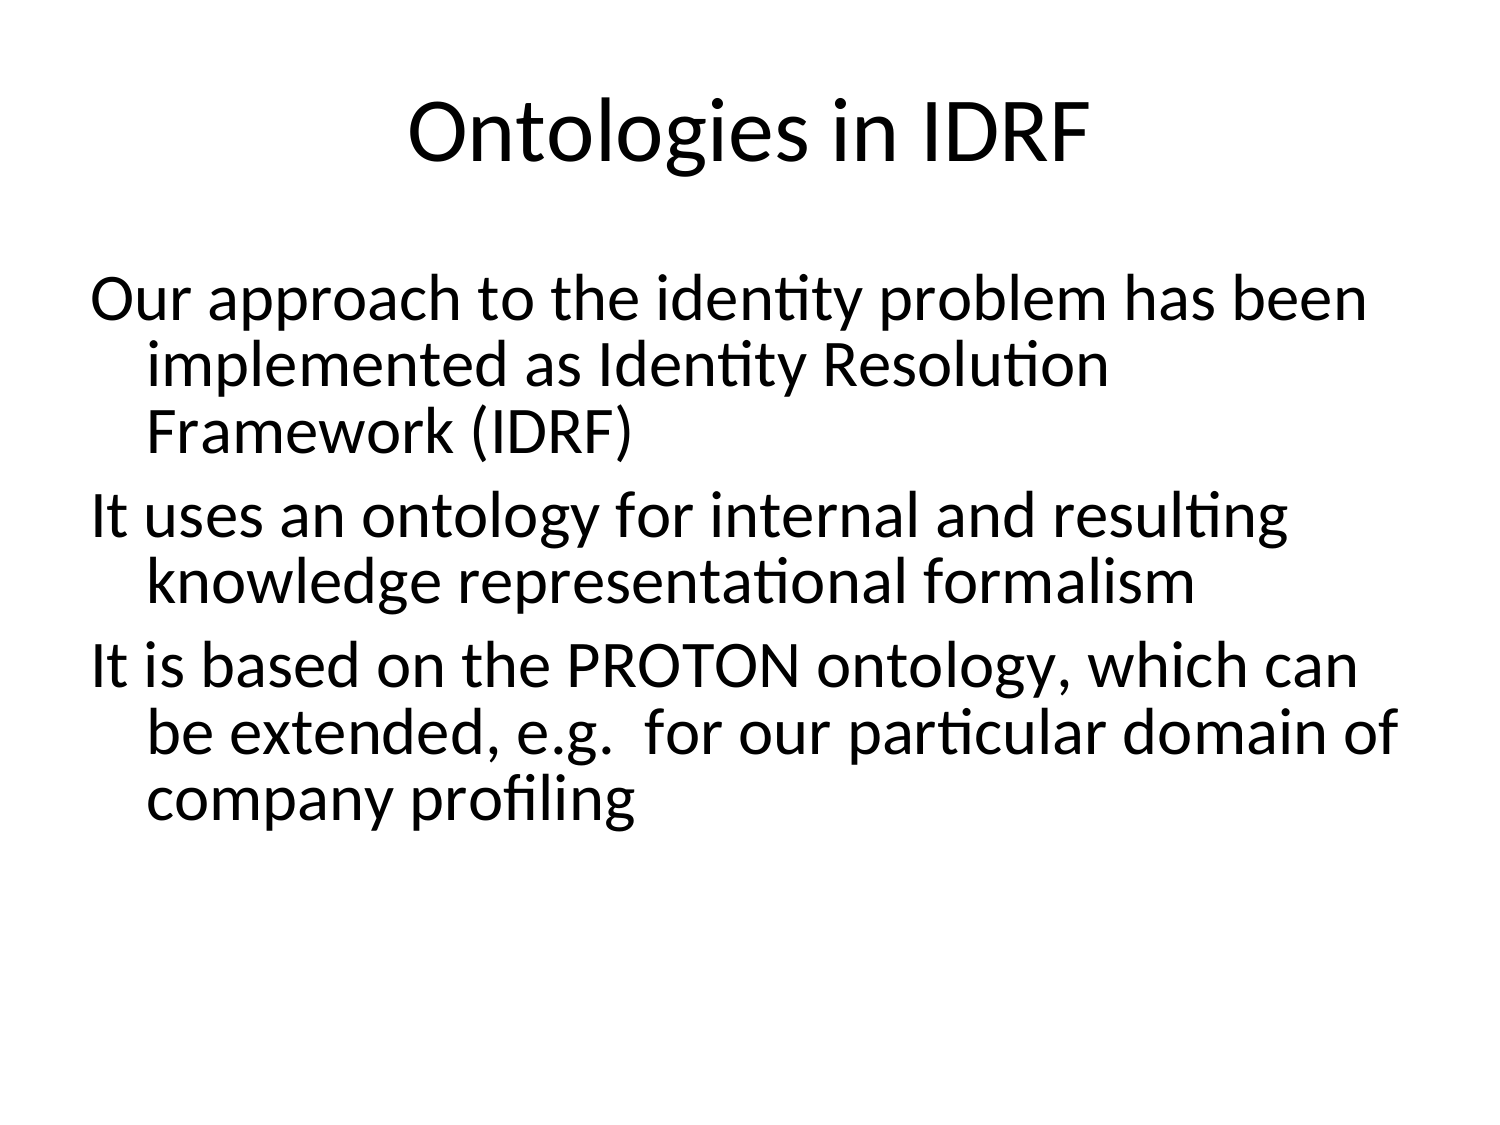

# Ontologies in IDRF
Our approach to the identity problem has been implemented as Identity Resolution Framework (IDRF)
It uses an ontology for internal and resulting knowledge representational formalism
It is based on the PROTON ontology, which can be extended, e.g. for our particular domain of company profiling